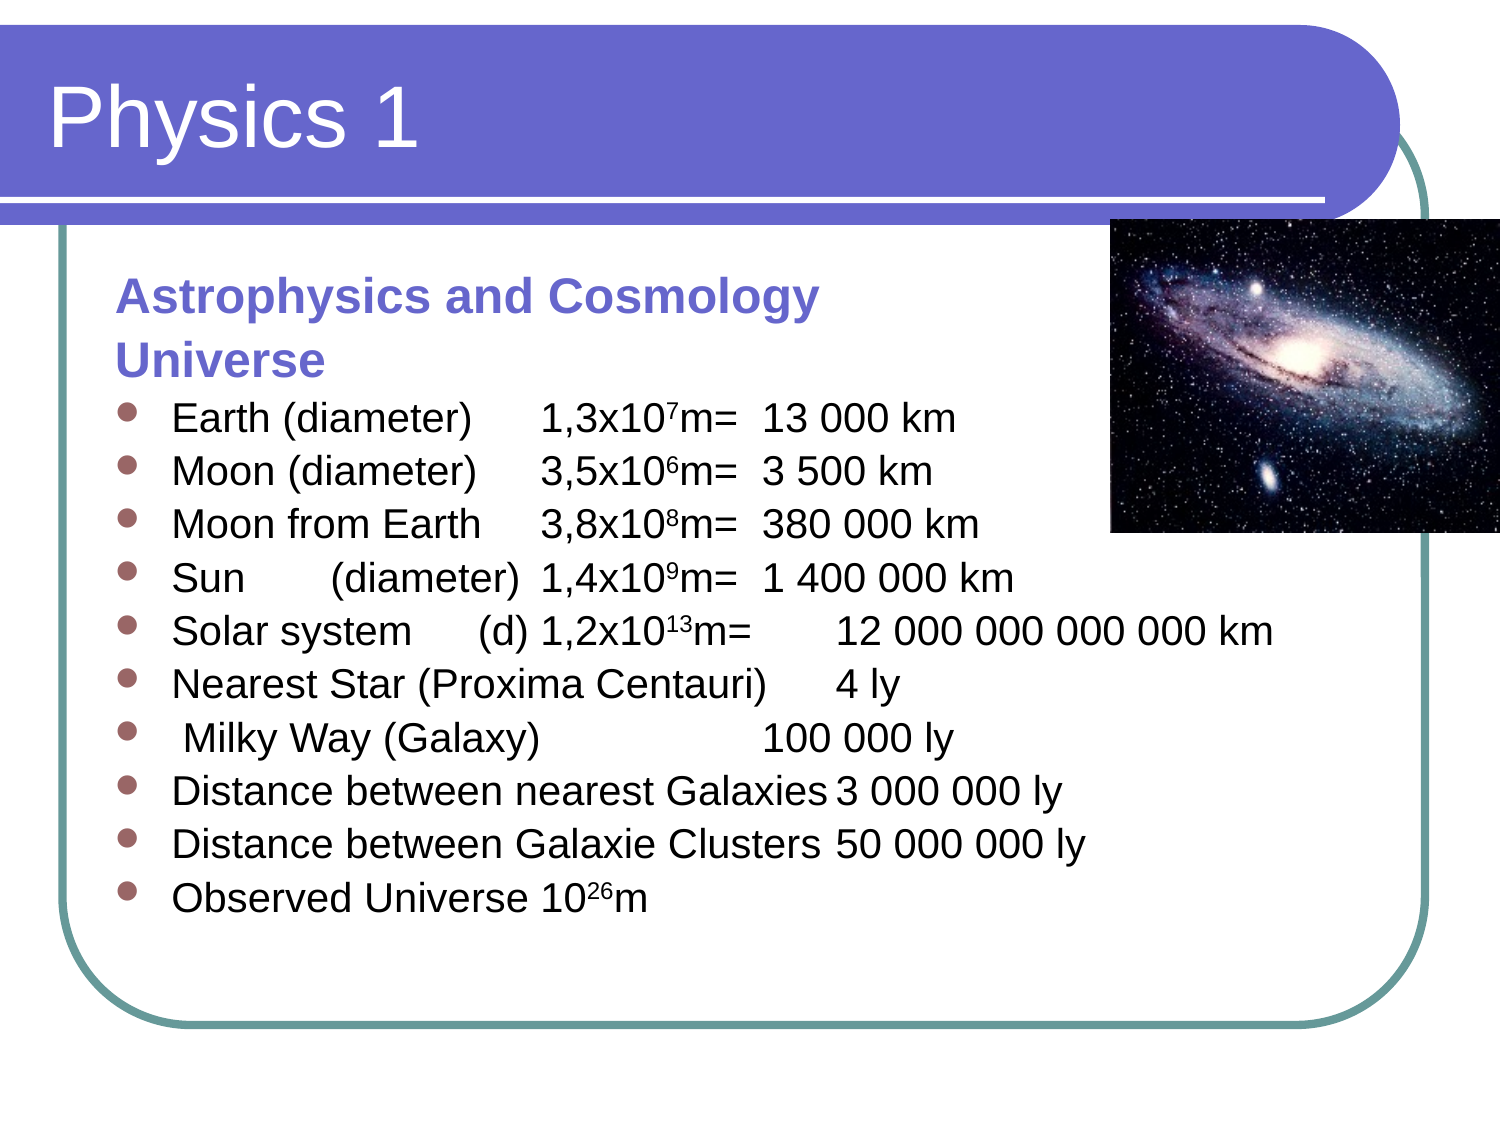

# Physics 1
Astrophysics and Cosmology
Universe
Earth (diameter) 	1,3x107m=	13 000 km
Moon (diameter)	3,5x106m=	3 500 km
Moon from Earth	3,8x108m= 	380 000 km
Sun	 (diameter) 	1,4x109m=	1 400 000 km
Solar system	 (d)	1,2x1013m= 	12 000 000 000 000 km
Nearest Star (Proxima Centauri)	4 ly
 Milky Way (Galaxy)			100 000 ly
Distance between nearest Galaxies	3 000 000 ly
Distance between Galaxie Clusters	50 000 000 ly
Observed Universe	1026m